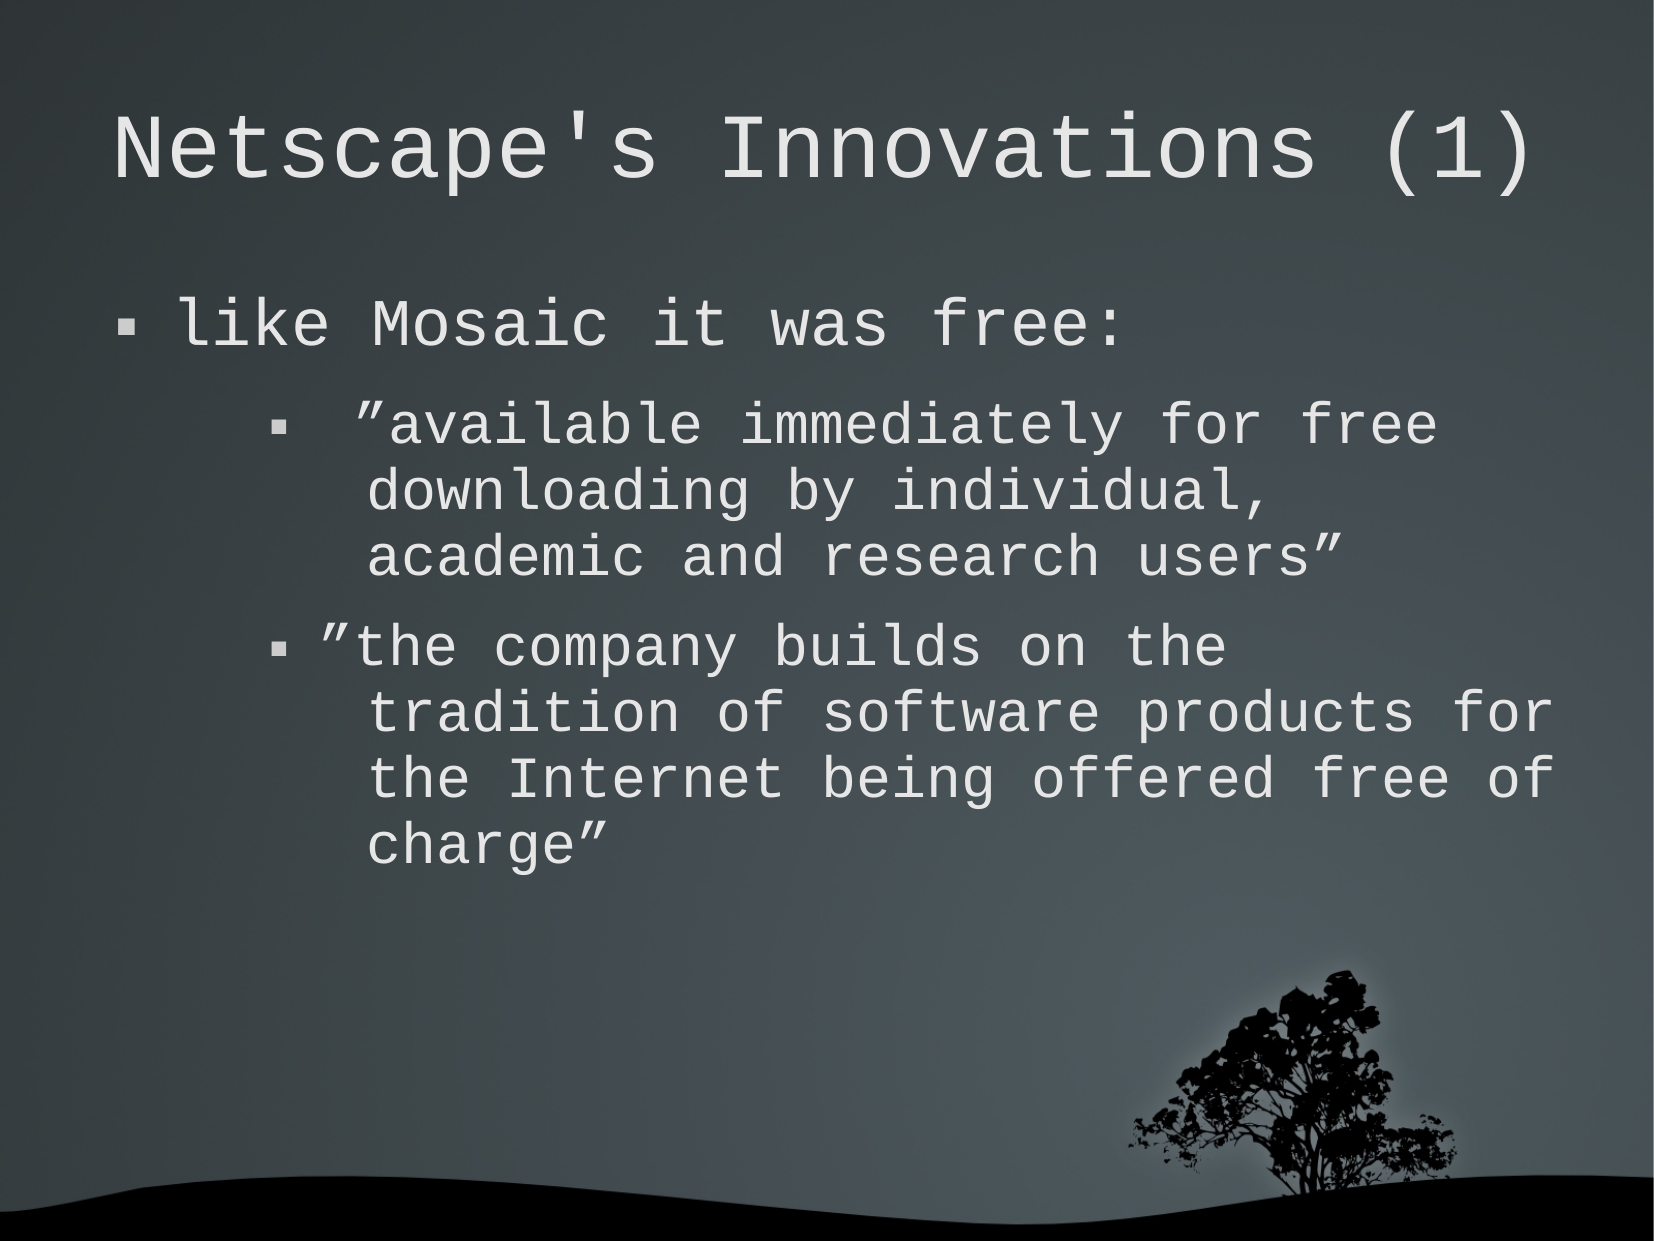

# Netscape's Innovations (1)
like Mosaic it was free:
 ”available immediately for free downloading by individual, academic and research users”
”the company builds on the tradition of software products for the Internet being offered free of charge”